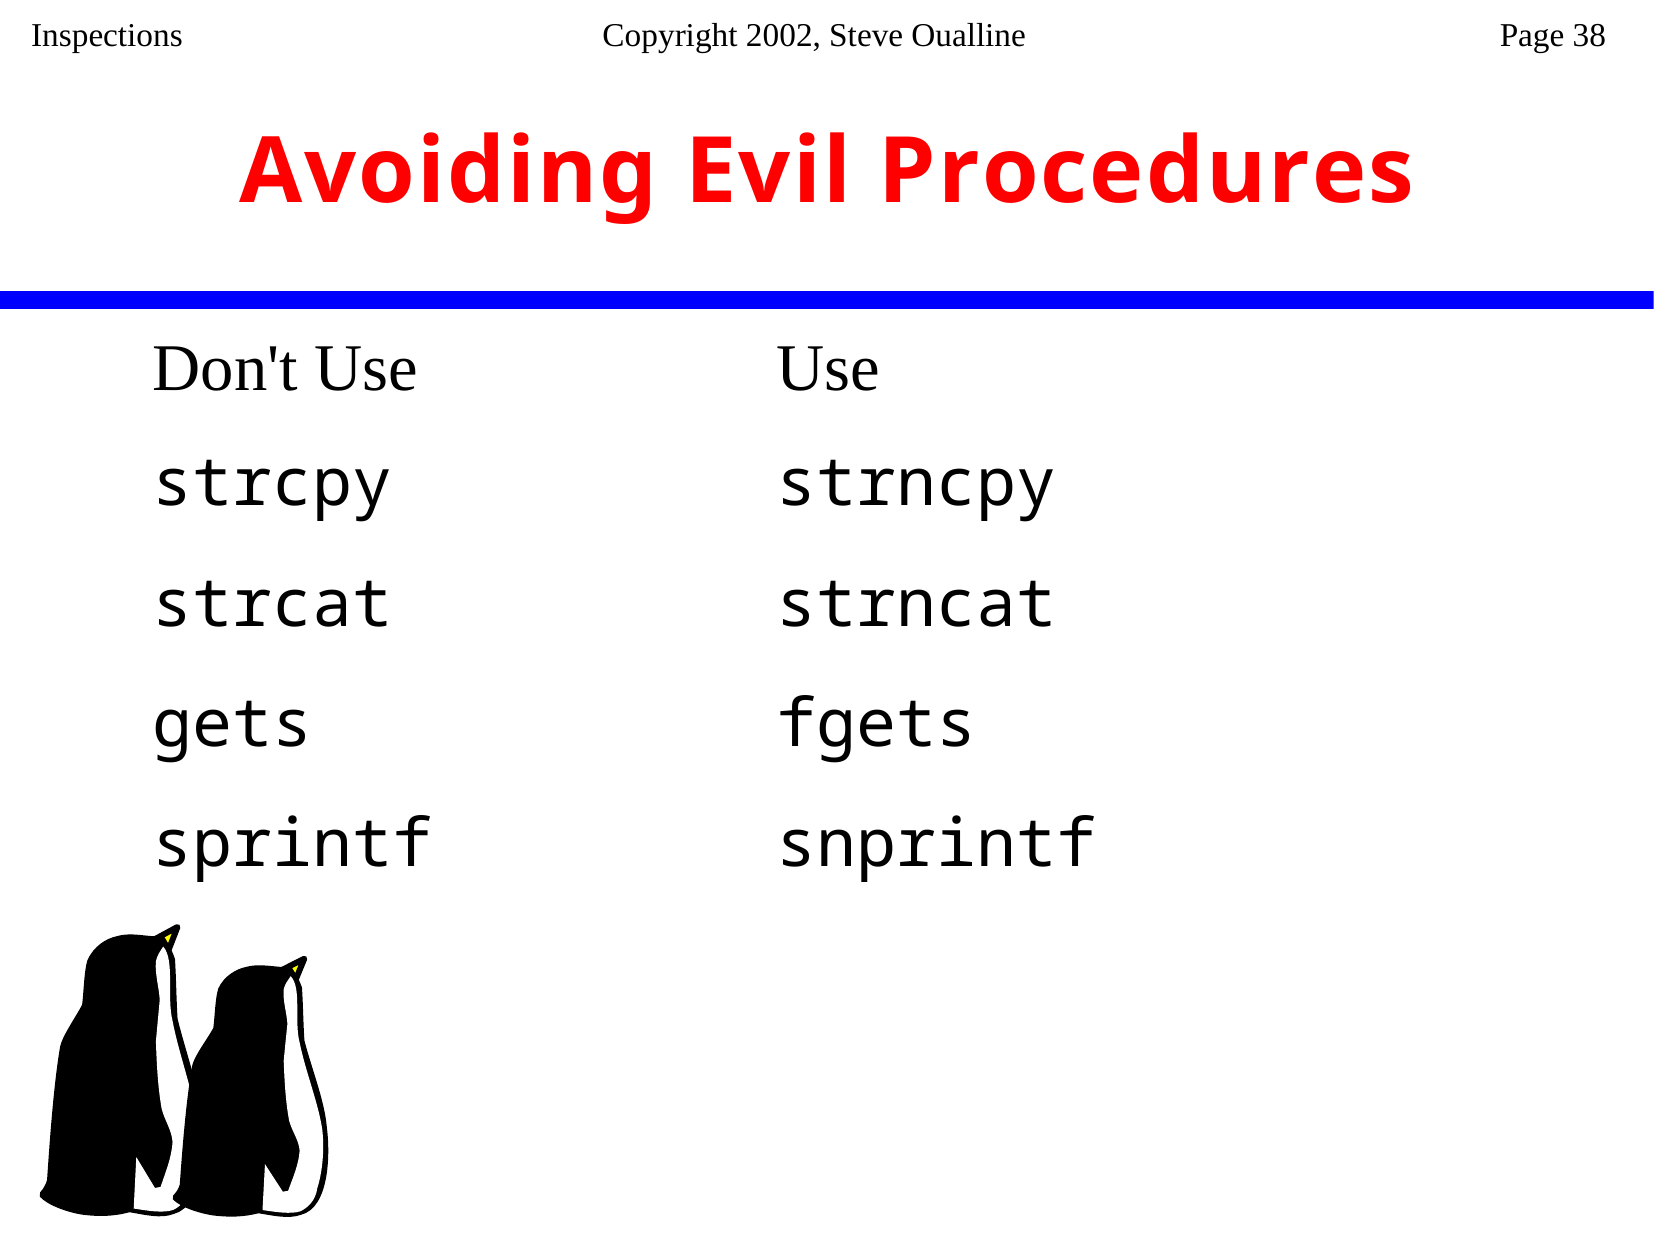

# Avoiding Evil Procedures
Don't Use	Use
strcpy 	strncpy
strcat 	strncat
gets 	fgets
sprintf	snprintf